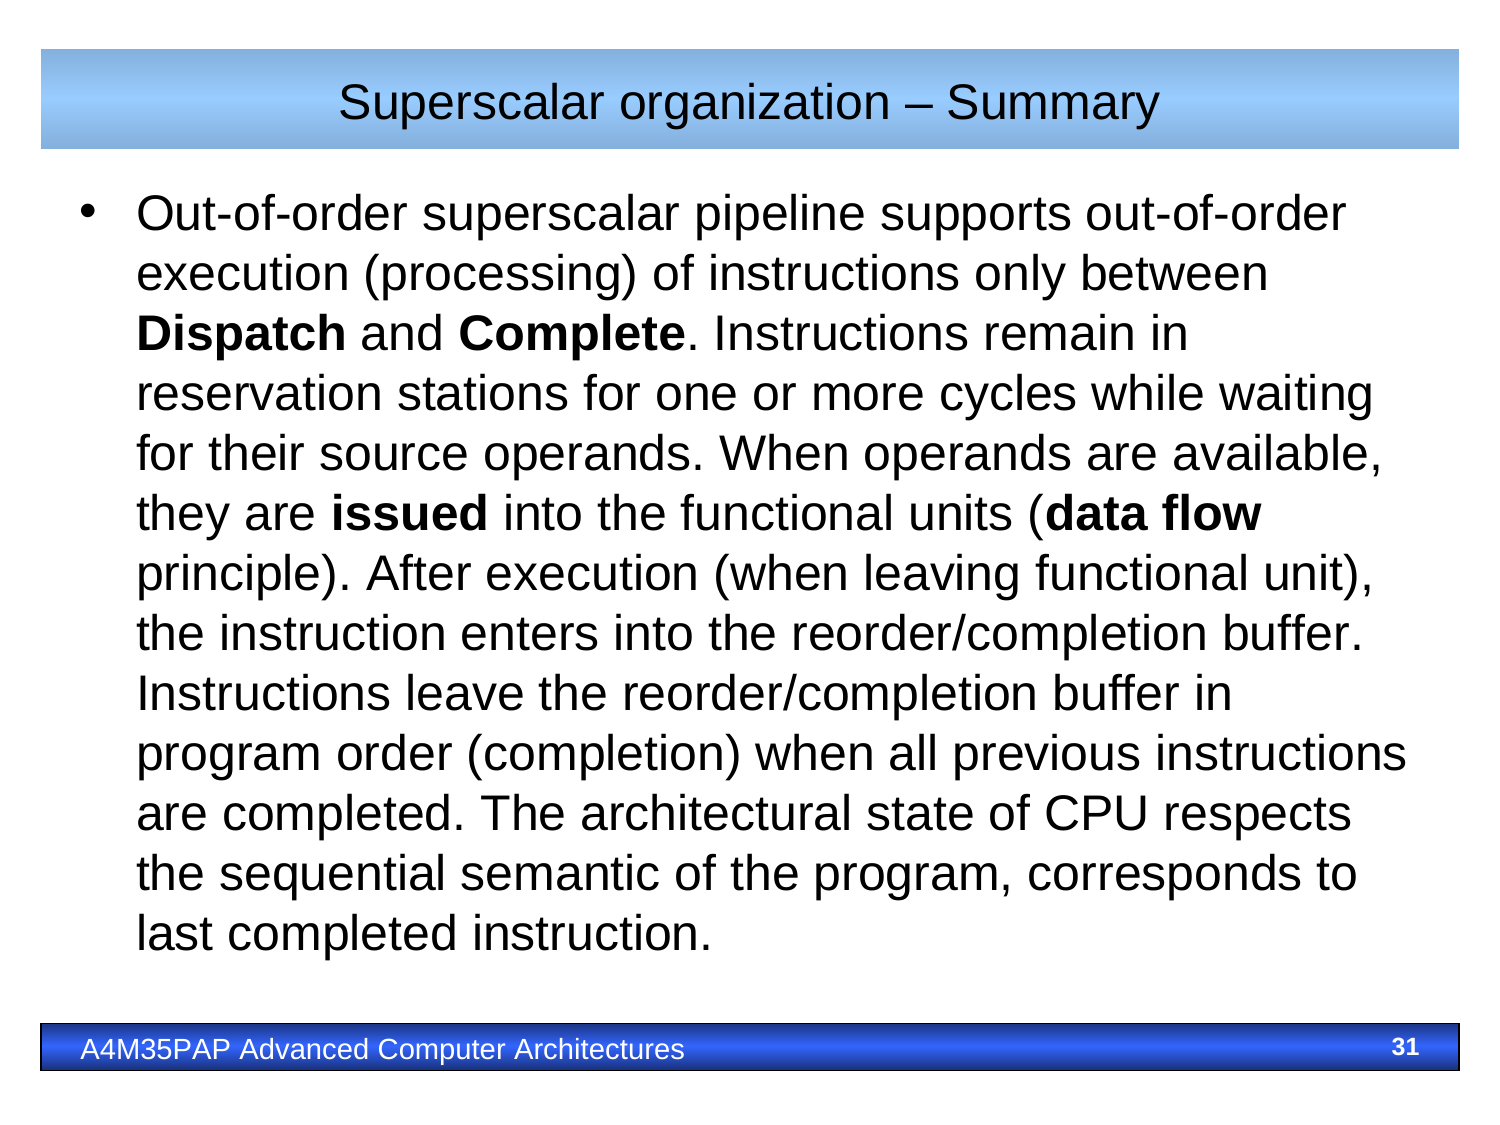

# Superscalar organization – Summary
Out-of-order superscalar pipeline supports out-of-order execution (processing) of instructions only between Dispatch and Complete. Instructions remain in reservation stations for one or more cycles while waiting for their source operands. When operands are available, they are issued into the functional units (data flow principle). After execution (when leaving functional unit), the instruction enters into the reorder/completion buffer. Instructions leave the reorder/completion buffer in program order (completion) when all previous instructions are completed. The architectural state of CPU respects the sequential semantic of the program, corresponds to last completed instruction.
31